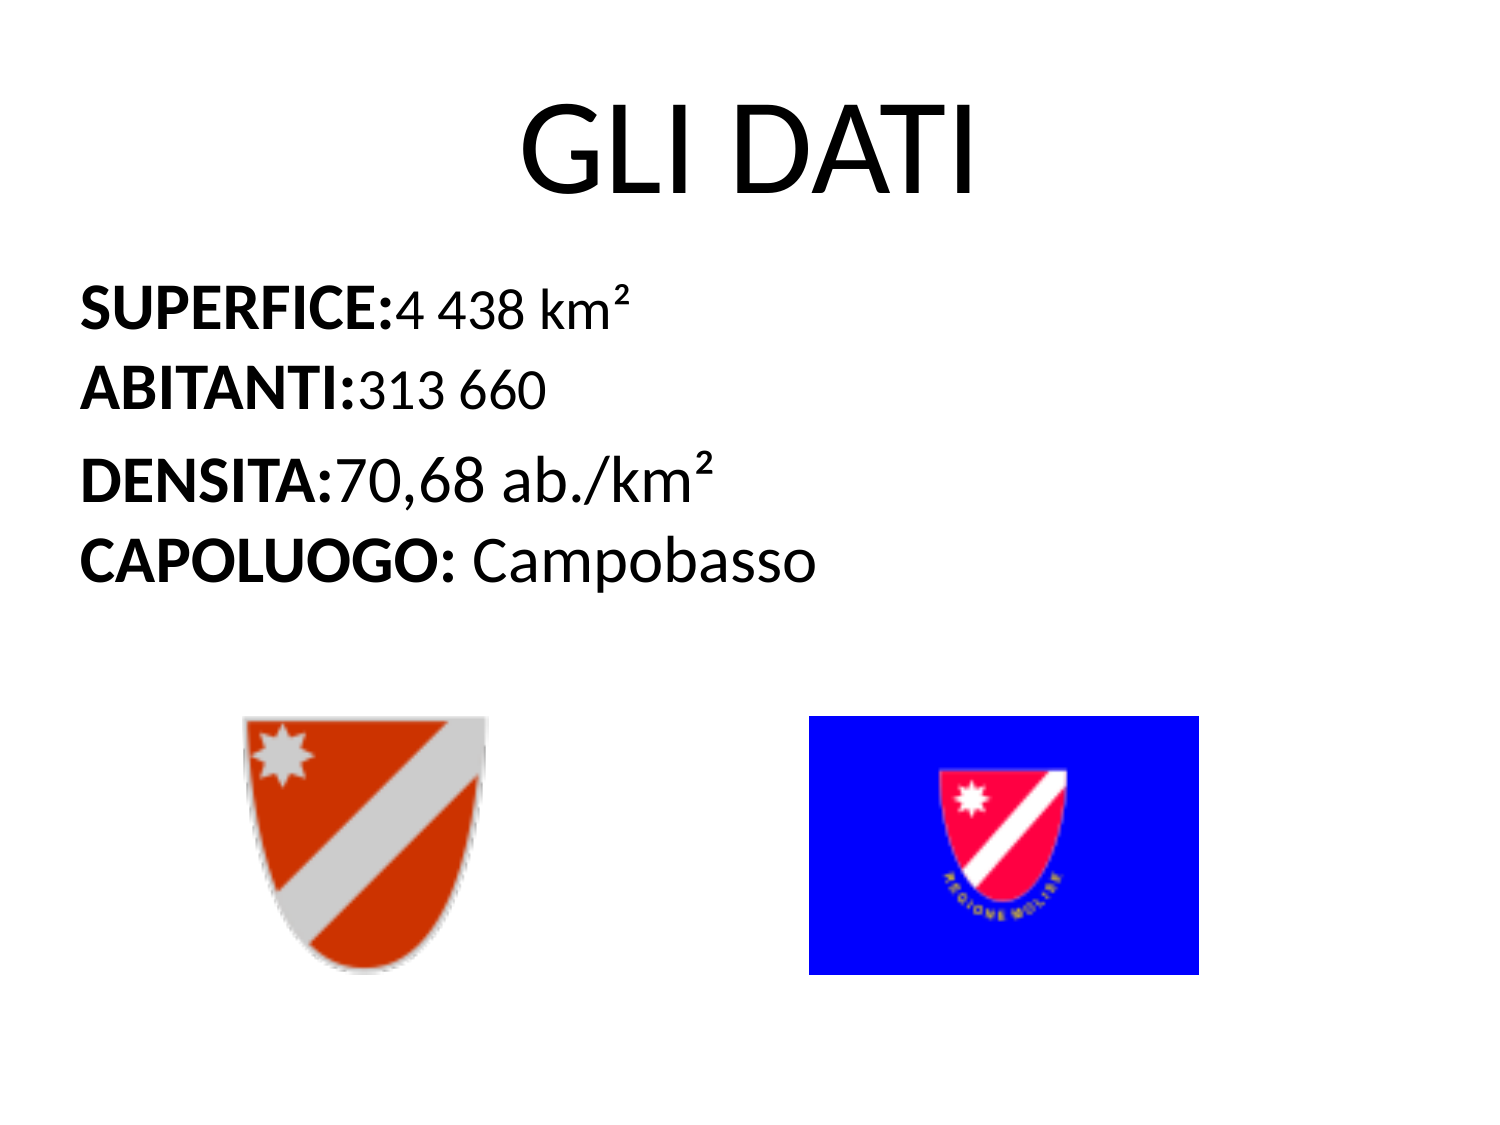

# GLI DATI
SUPERFICE:4 438 km²
ABITANTI:313 660
DENSITA:70,68 ab./km²
CAPOLUOGO: Campobasso